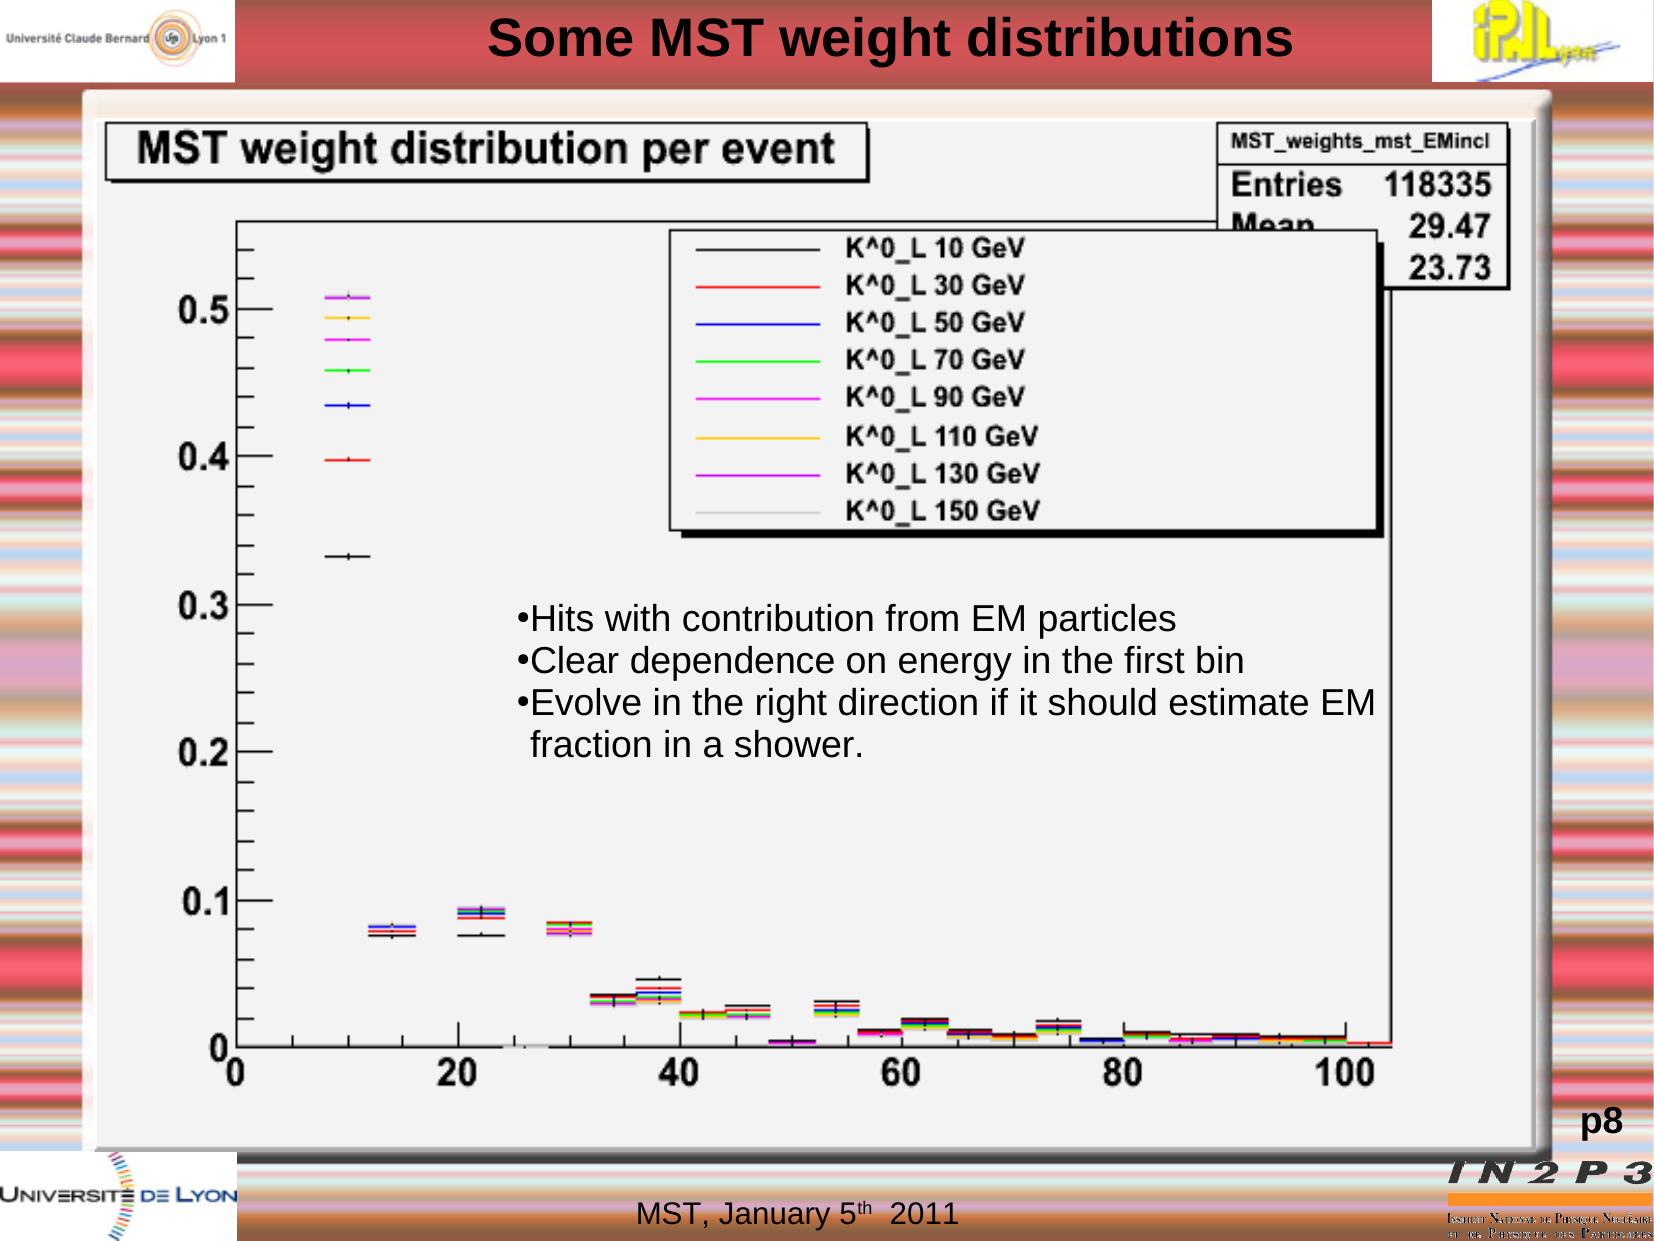

Some MST weight distributions
Hits with contribution from EM particles
Clear dependence on energy in the first bin
Evolve in the right direction if it should estimate EM
fraction in a shower.